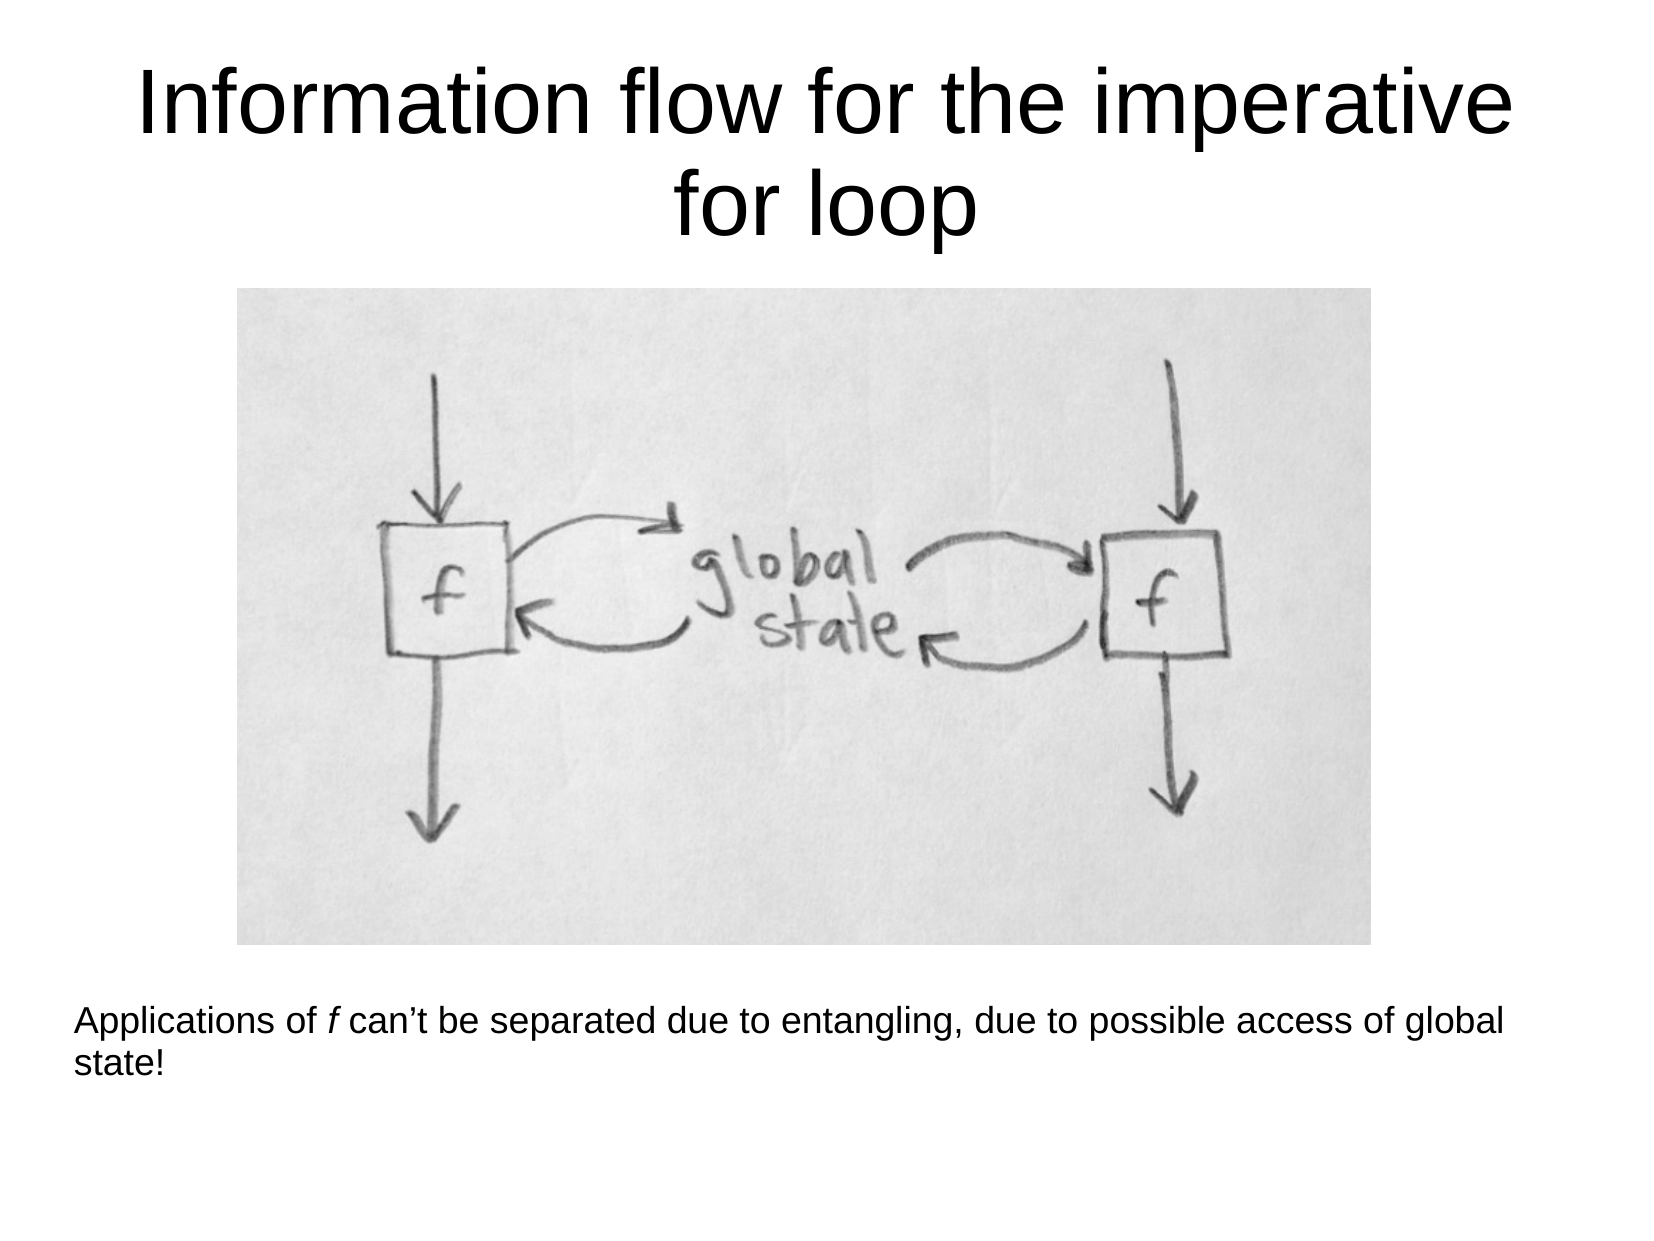

# Information flow for the imperative for loop
Applications of f can’t be separated due to entangling, due to possible access of global state!